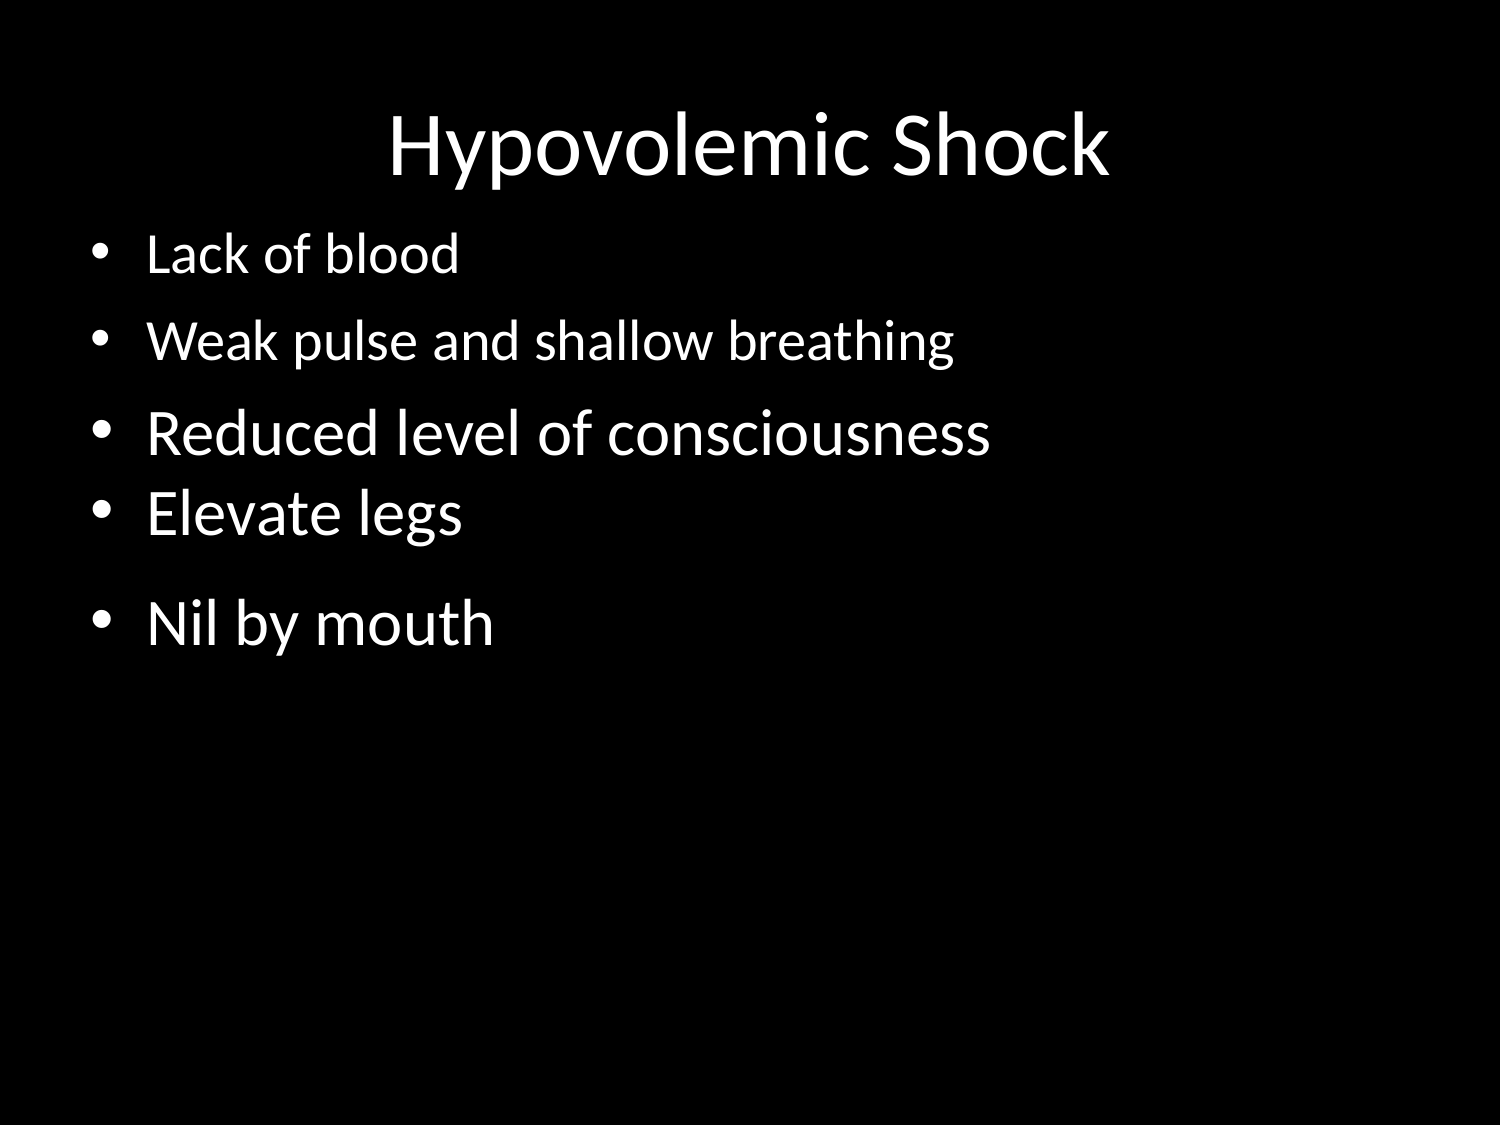

# Hypovolemic Shock
Lack of blood
Weak pulse and shallow breathing
Reduced level of consciousness
Elevate legs
Nil by mouth